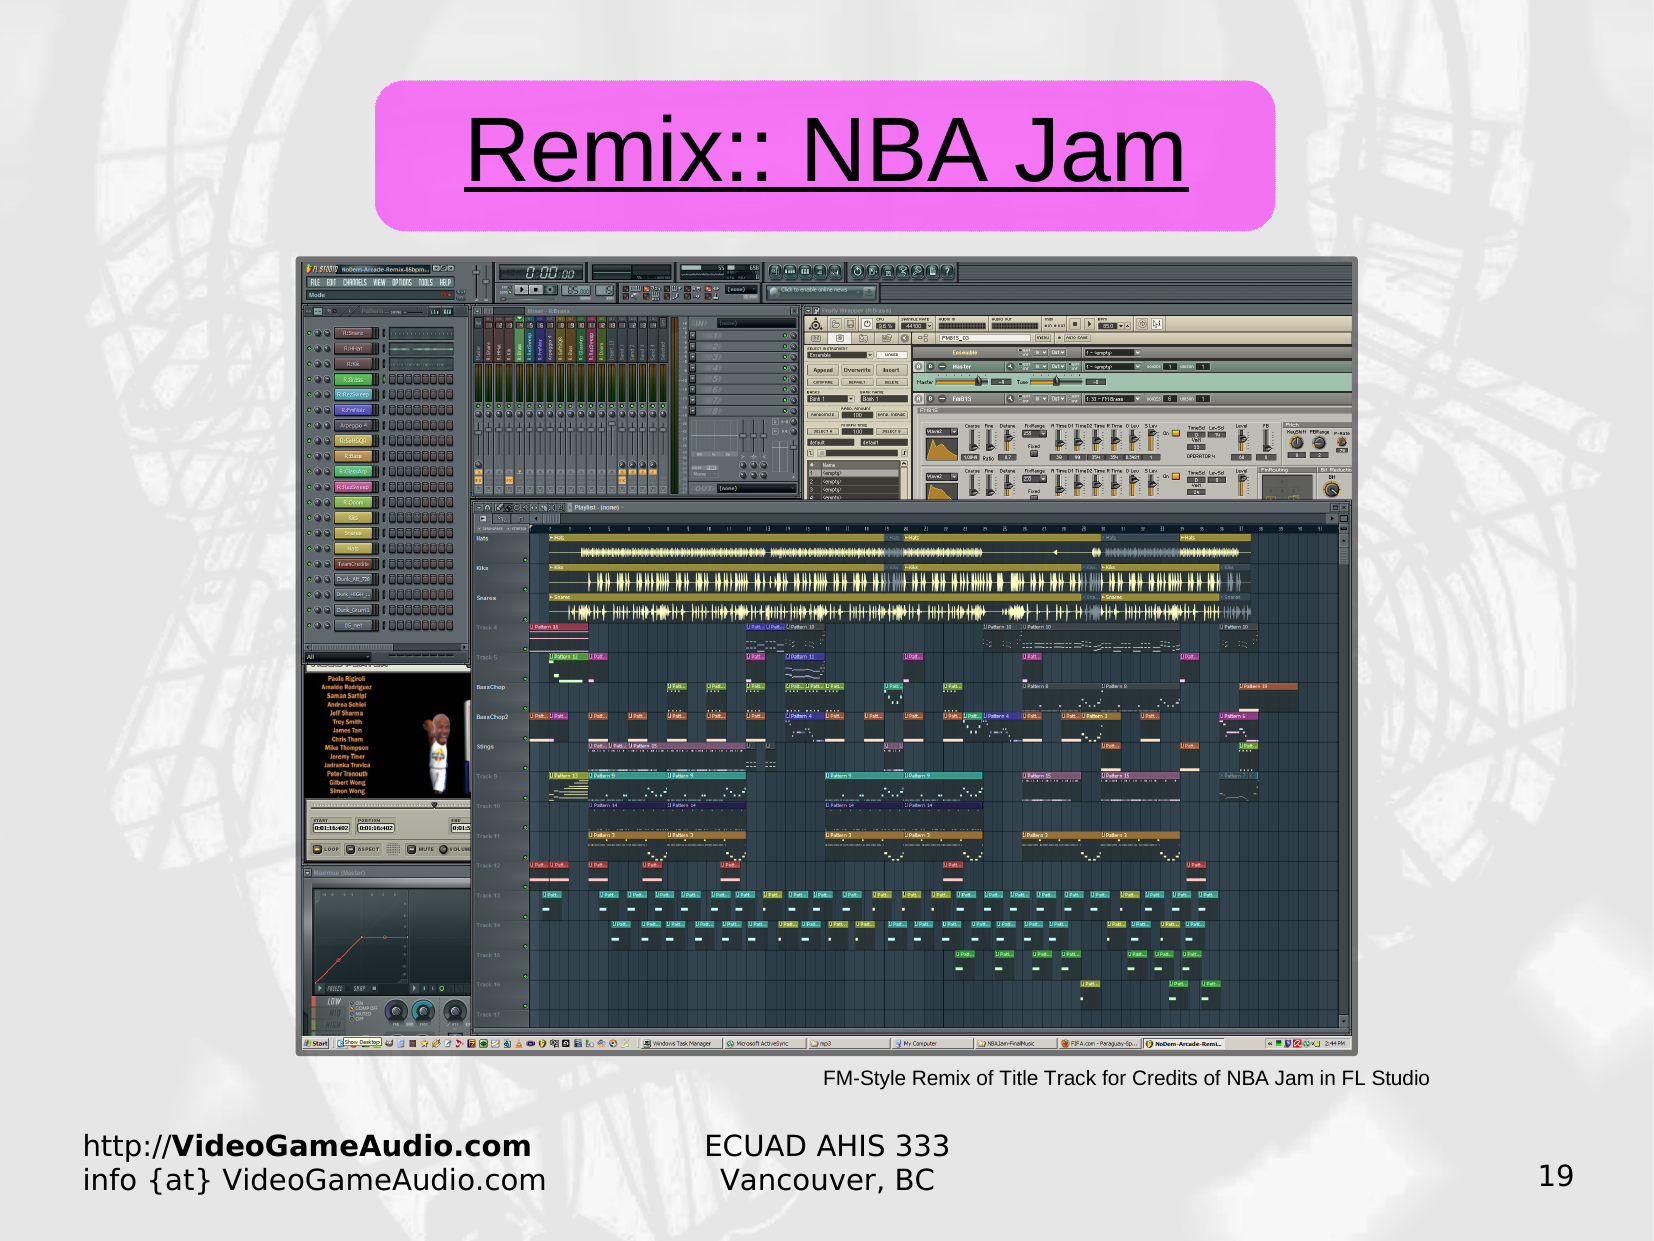

# Remix:: NBA Jam
								FM-Style Remix of Title Track for Credits of NBA Jam in FL Studio
19